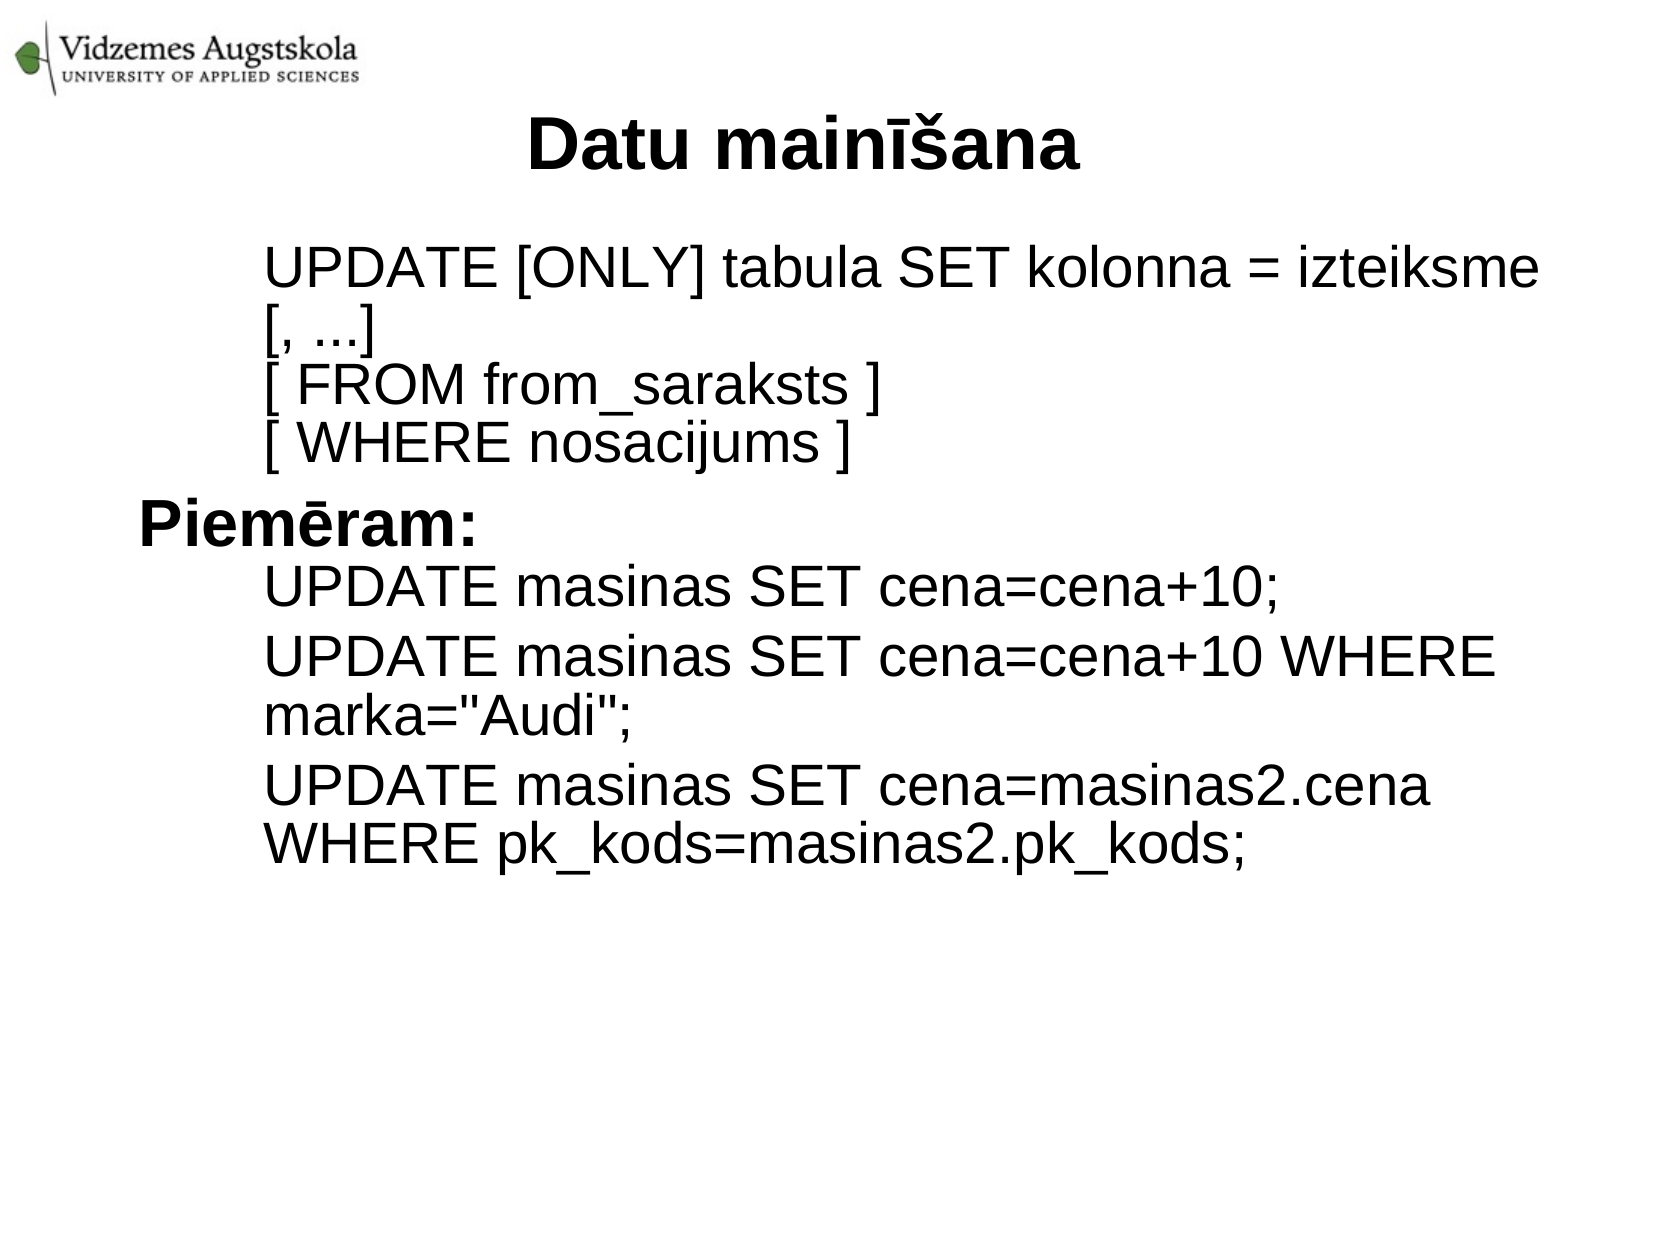

# Datu mainīšana
UPDATE [ONLY] tabula SET kolonna = izteiksme
[, ...]
[ FROM from_saraksts ]
[ WHERE nosacijums ]
Piemēram:
UPDATE masinas SET cena=cena+10;
UPDATE masinas SET cena=cena+10 WHERE marka="Audi";
UPDATE masinas SET cena=masinas2.cena WHERE pk_kods=masinas2.pk_kods;